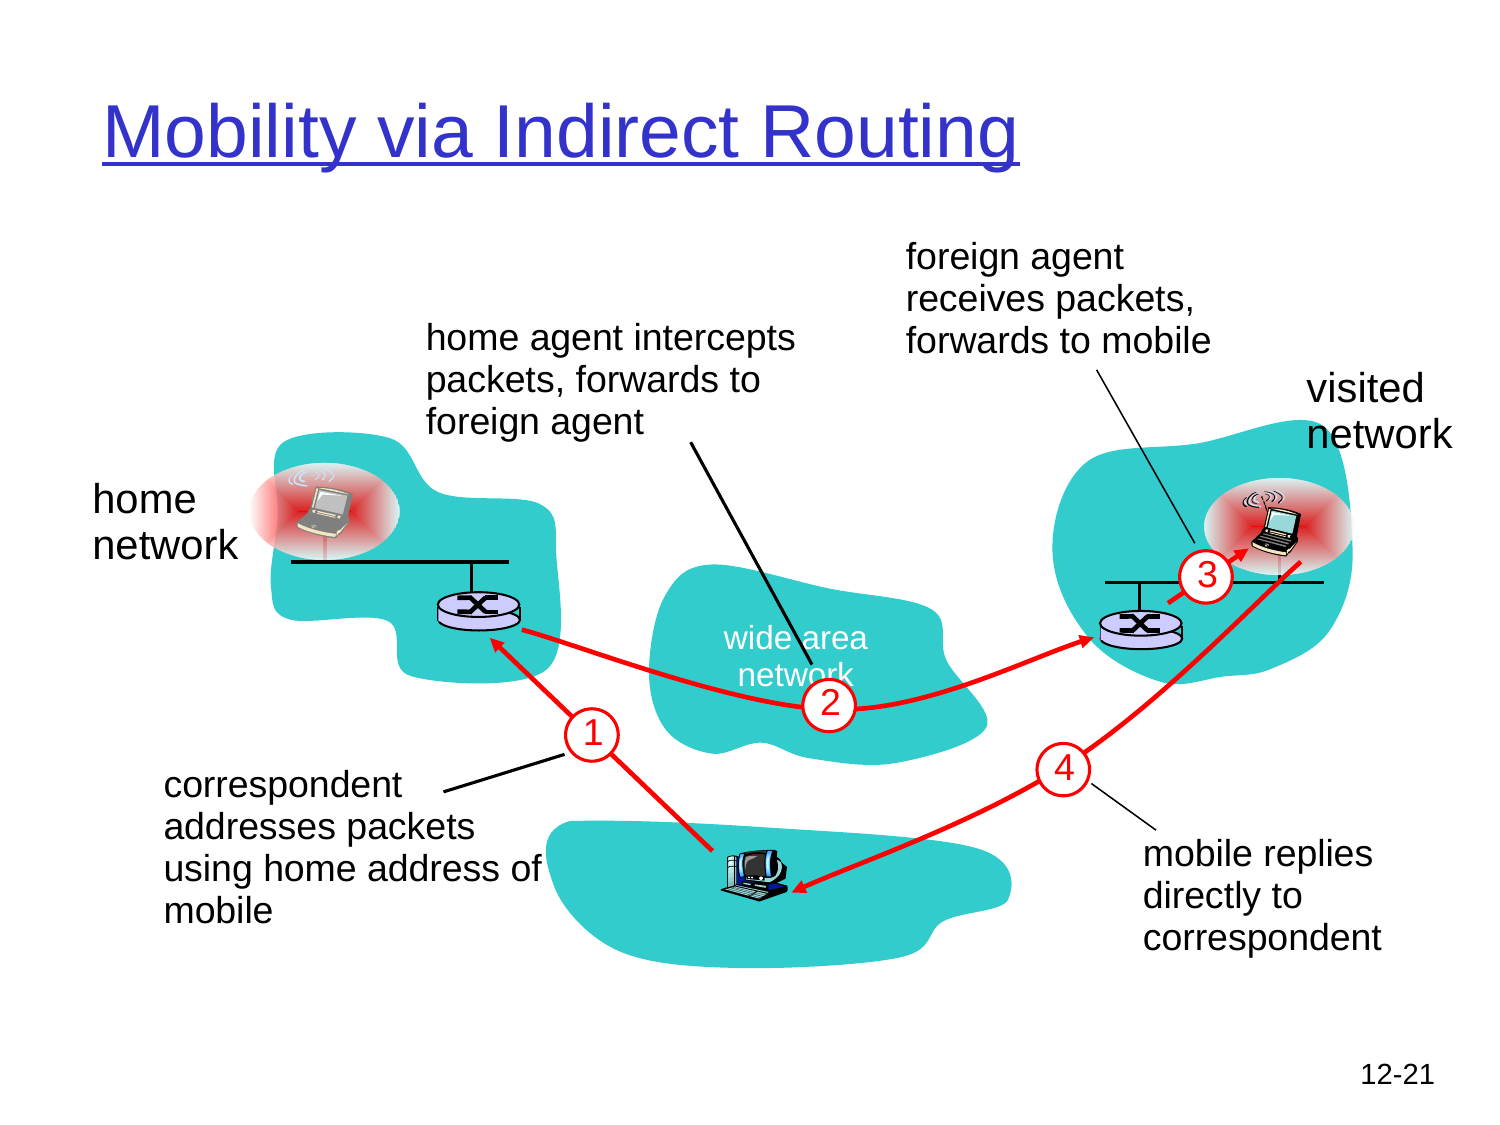

# Mobility via Indirect Routing
foreign agent receives packets, forwards to mobile
home agent intercepts packets, forwards to foreign agent
visited
network
home
network
3
4
wide area network
2
1
correspondent addresses packets using home address of mobile
mobile replies directly to correspondent
21